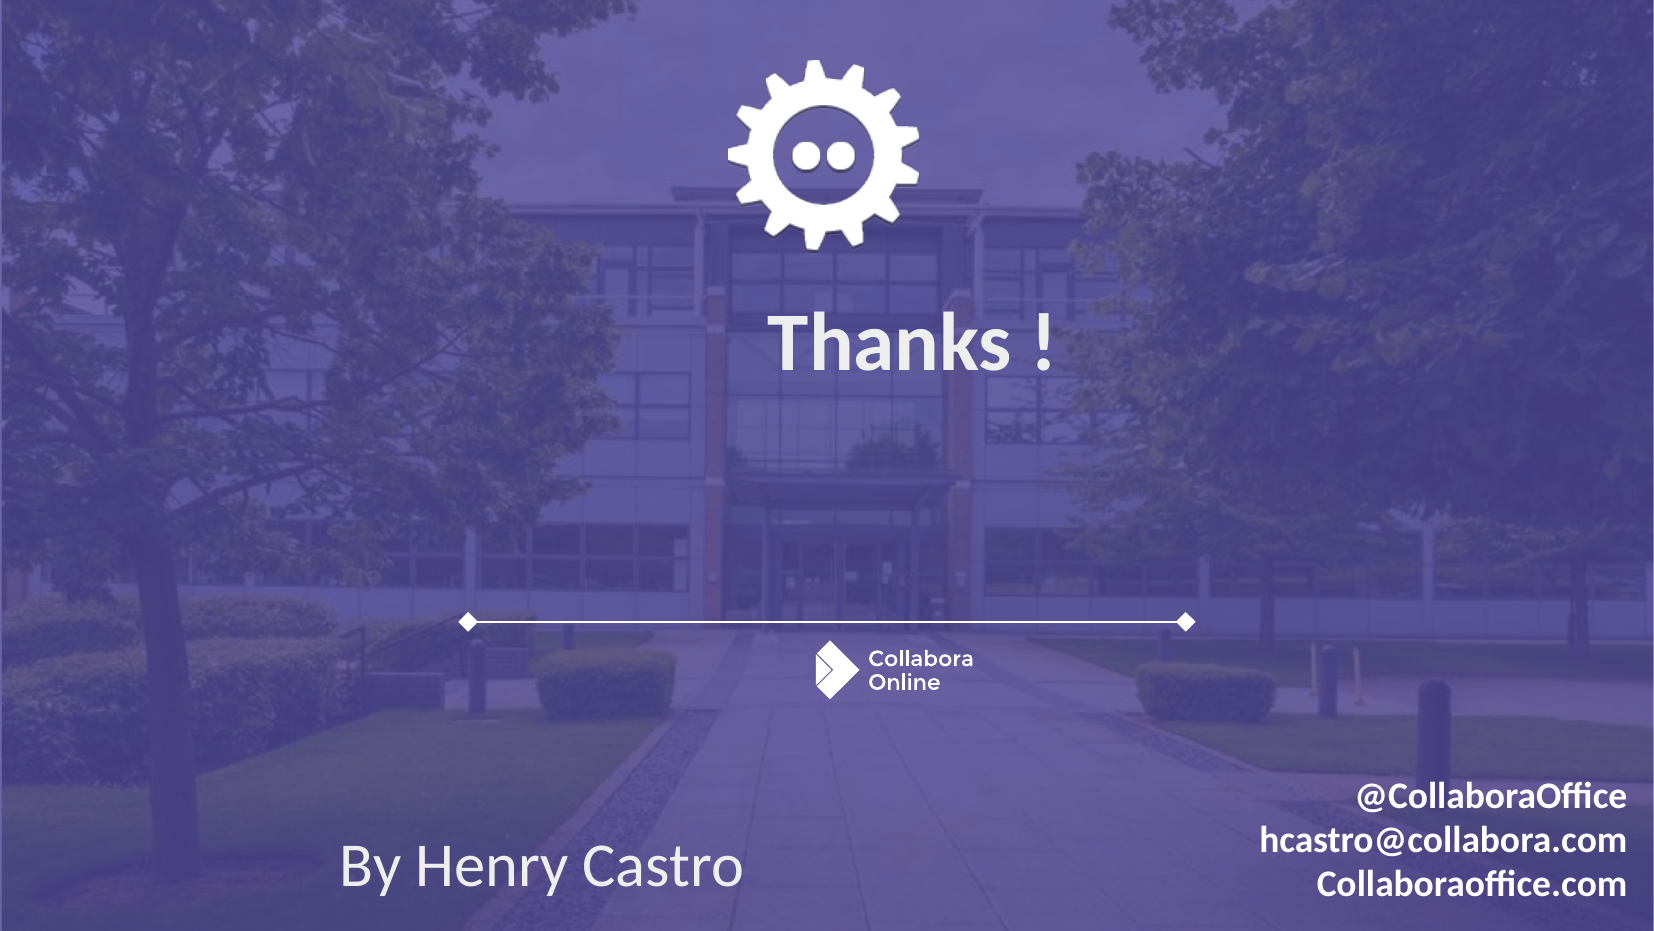

Thanks !
@CollaboraOffice
hcastro@collabora.com
Collaboraoffice.com
By Henry Castro